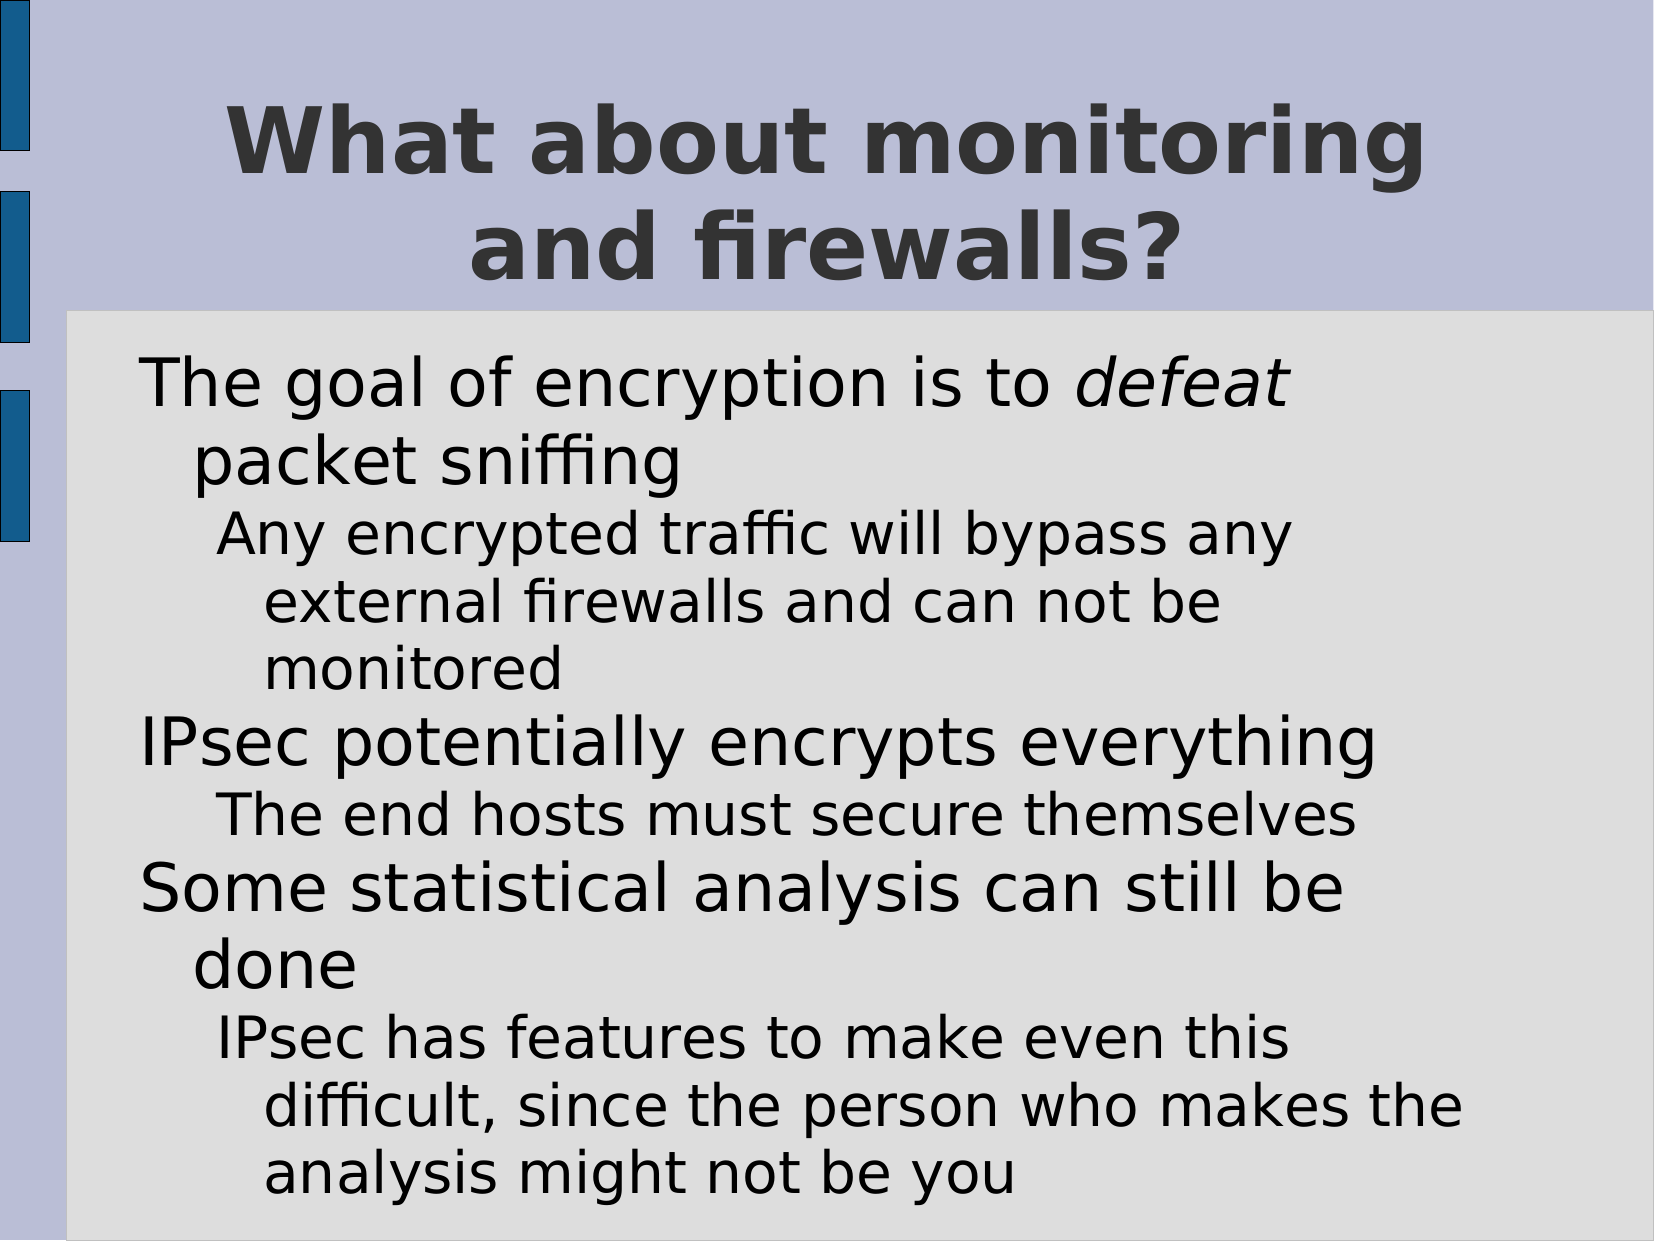

# What about monitoring and firewalls?
The goal of encryption is to defeat packet sniffing
Any encrypted traffic will bypass any external firewalls and can not be monitored
IPsec potentially encrypts everything
The end hosts must secure themselves
Some statistical analysis can still be done
IPsec has features to make even this difficult, since the person who makes the analysis might not be you